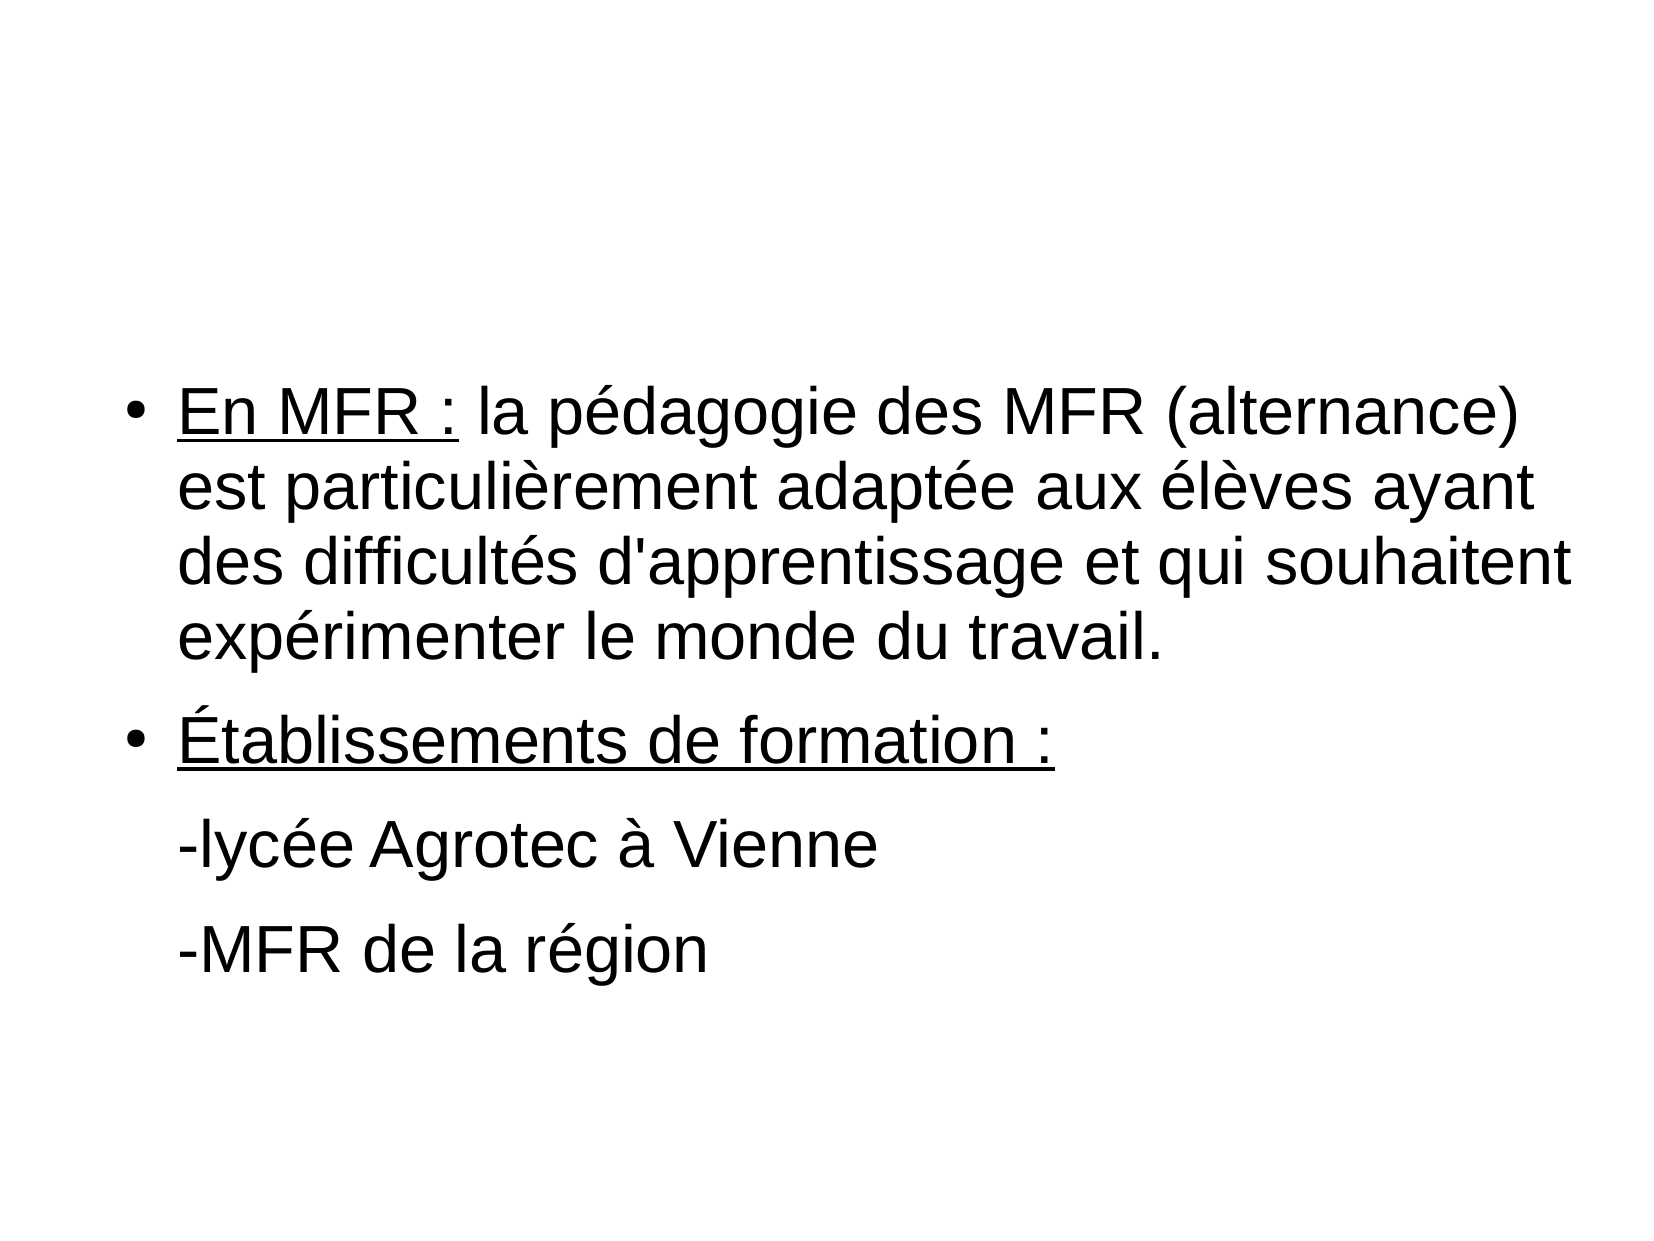

# En MFR : la pédagogie des MFR (alternance) est particulièrement adaptée aux élèves ayant des difficultés d'apprentissage et qui souhaitent expérimenter le monde du travail.
Établissements de formation :
-lycée Agrotec à Vienne
-MFR de la région